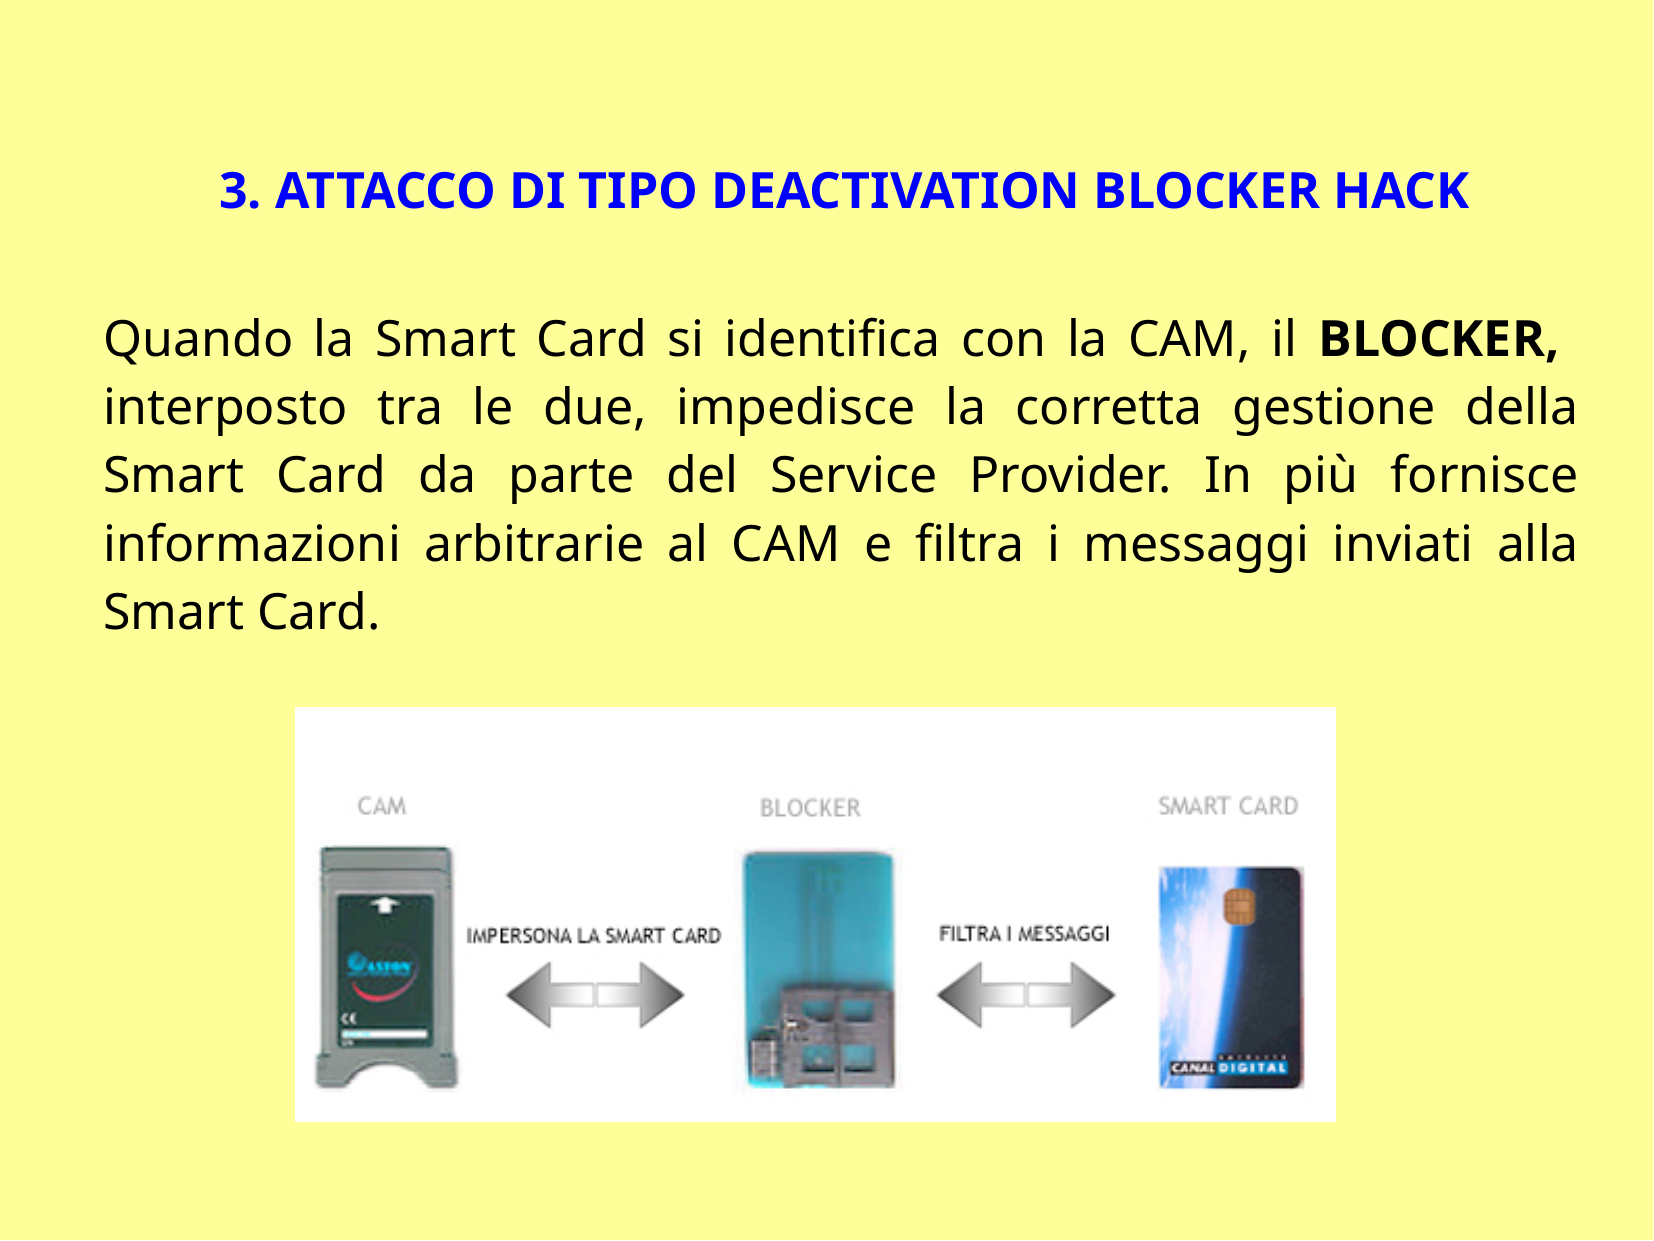

3. ATTACCO DI TIPO DEACTIVATION BLOCKER HACK
Quando la Smart Card si identifica con la CAM, il BLOCKER, interposto tra le due, impedisce la corretta gestione della Smart Card da parte del Service Provider. In più fornisce informazioni arbitrarie al CAM e filtra i messaggi inviati alla Smart Card.